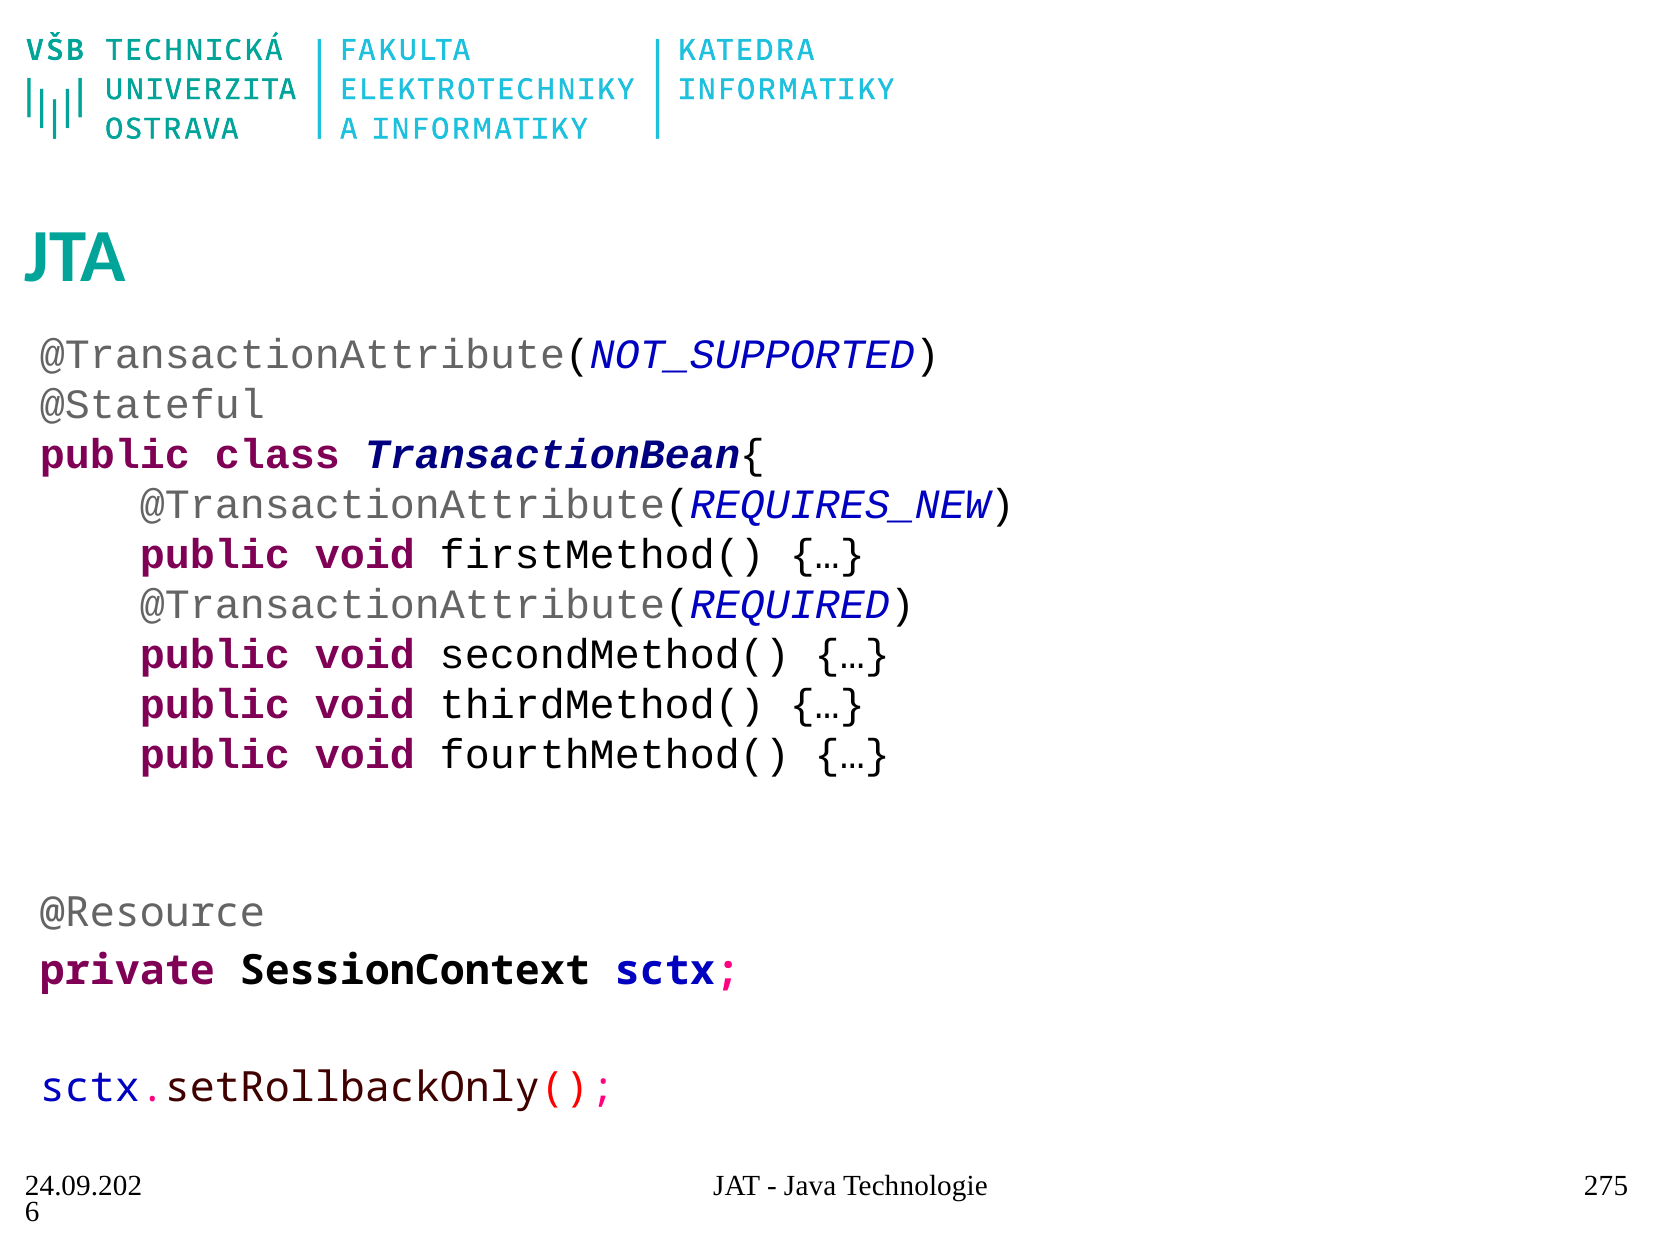

JTA
# @TransactionAttribute(NOT_SUPPORTED)
@Stateful
public class TransactionBean{
 @TransactionAttribute(REQUIRES_NEW)
 public void firstMethod() {…}
 @TransactionAttribute(REQUIRED)
 public void secondMethod() {…}
 public void thirdMethod() {…}
 public void fourthMethod() {…}
@Resource
private SessionContext sctx;
sctx.setRollbackOnly();
JAT - Java Technologie
275